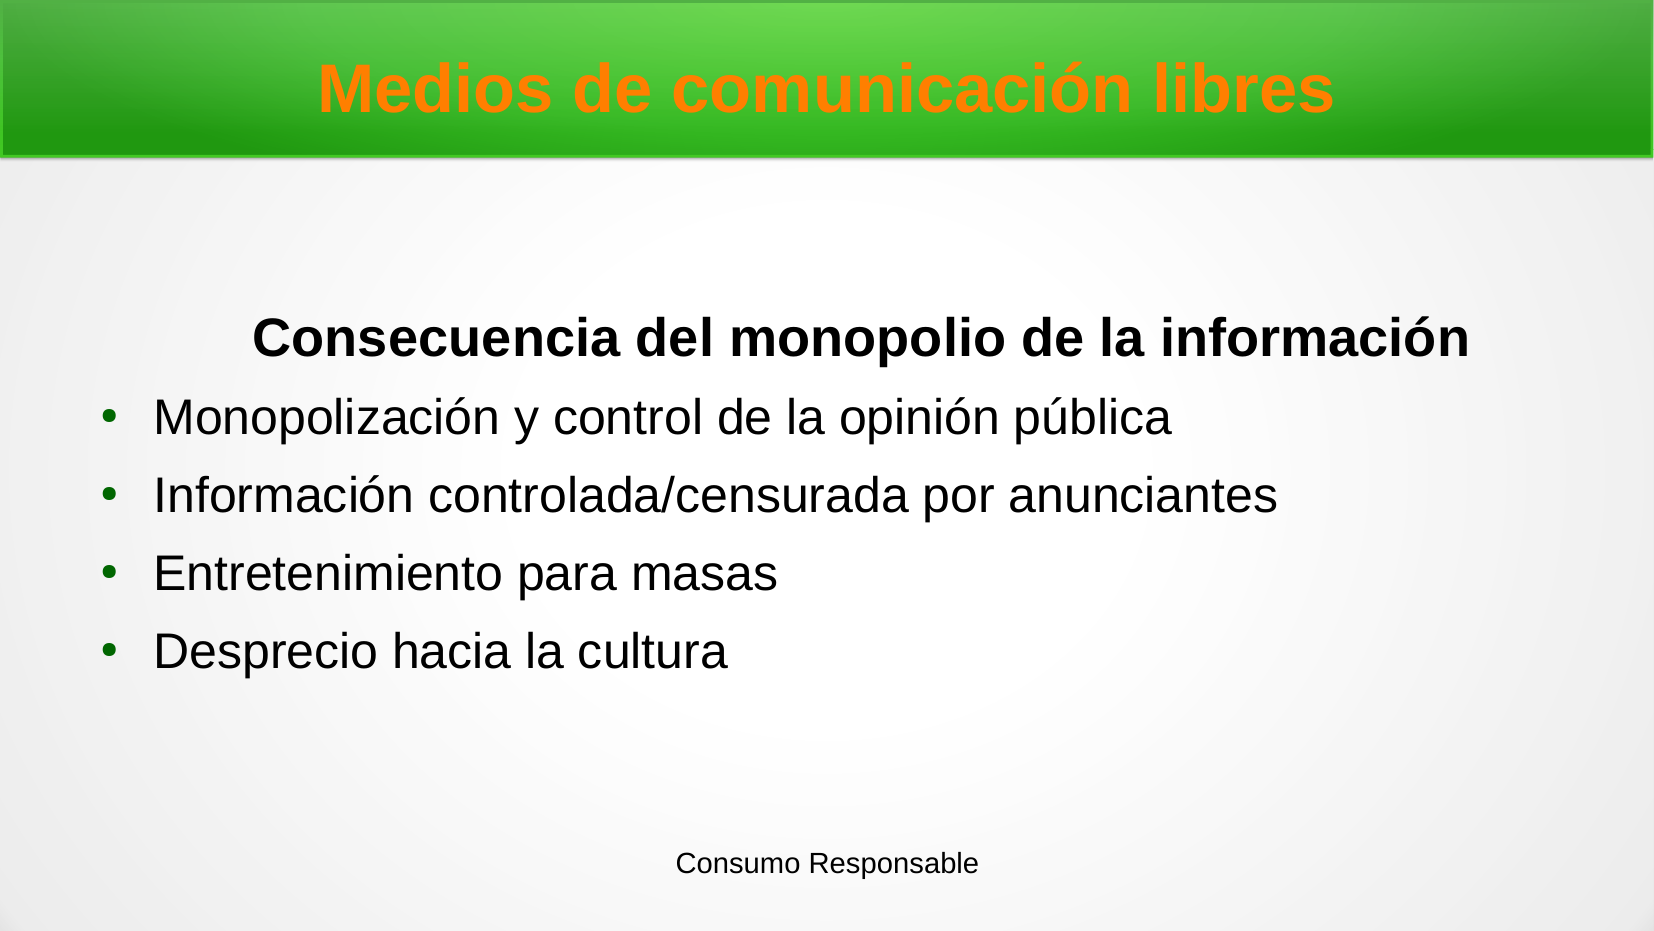

# Medios de comunicación libres
Consecuencia del monopolio de la información
Monopolización y control de la opinión pública
Información controlada/censurada por anunciantes
Entretenimiento para masas
Desprecio hacia la cultura
Consumo Responsable